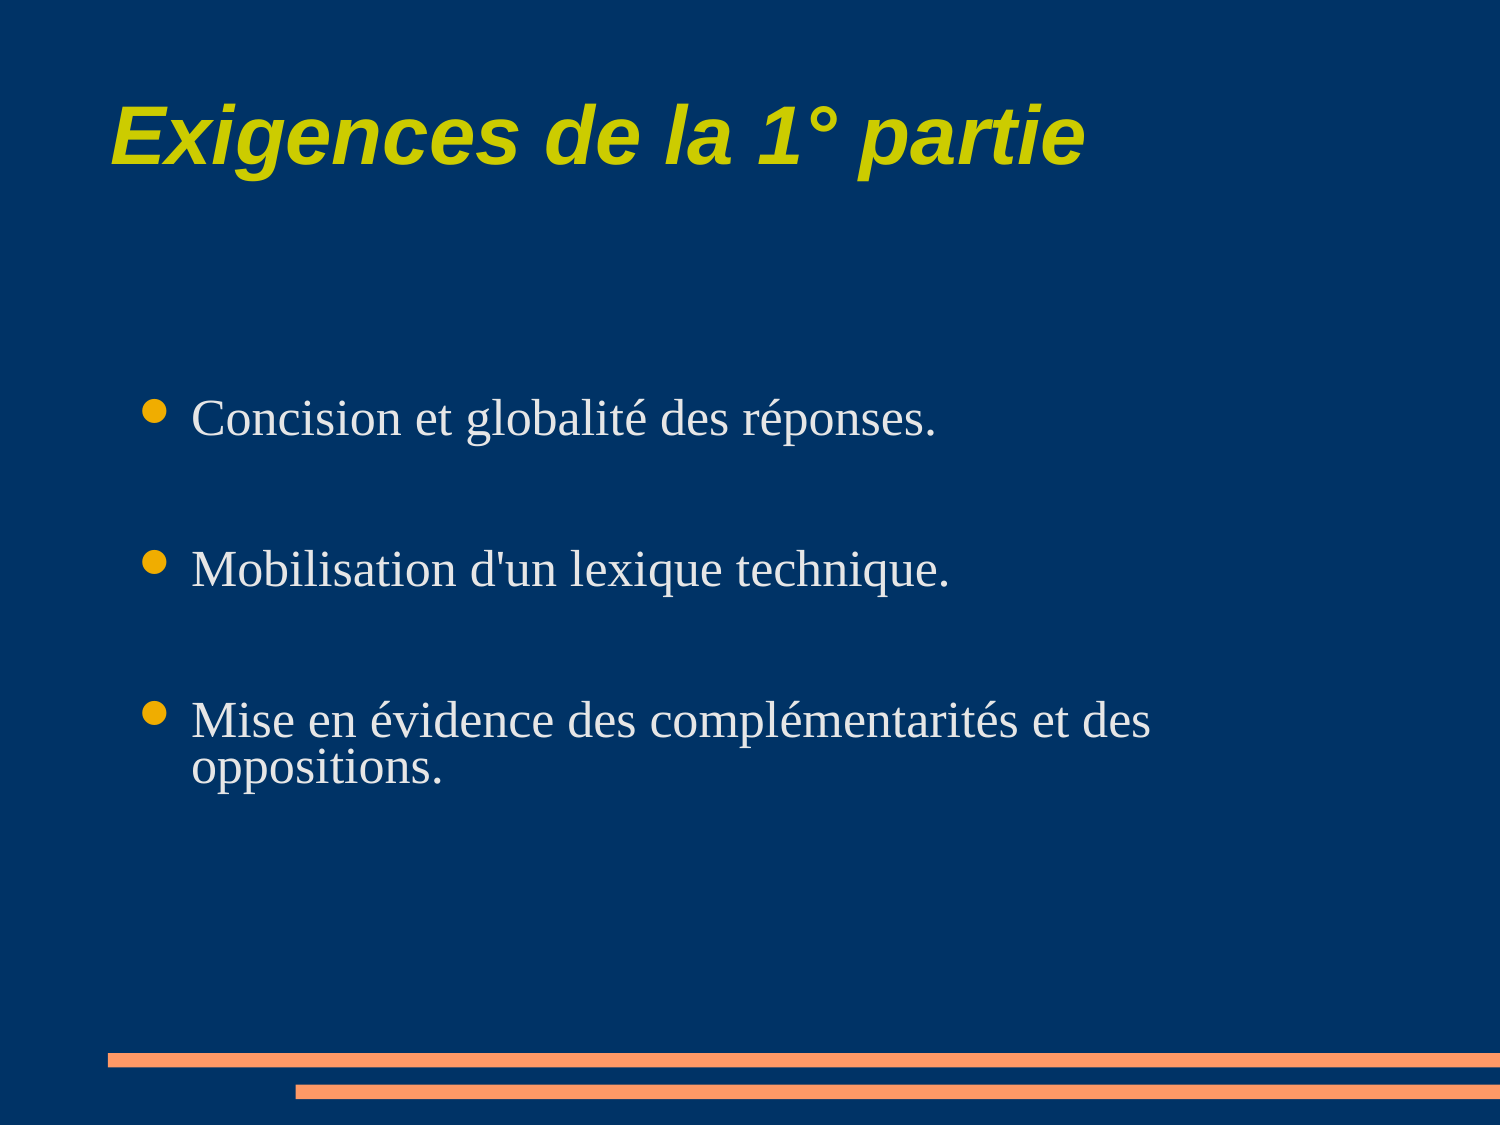

Exigences de la 1° partie
# Concision et globalité des réponses.
Mobilisation d'un lexique technique.
Mise en évidence des complémentarités et des oppositions.